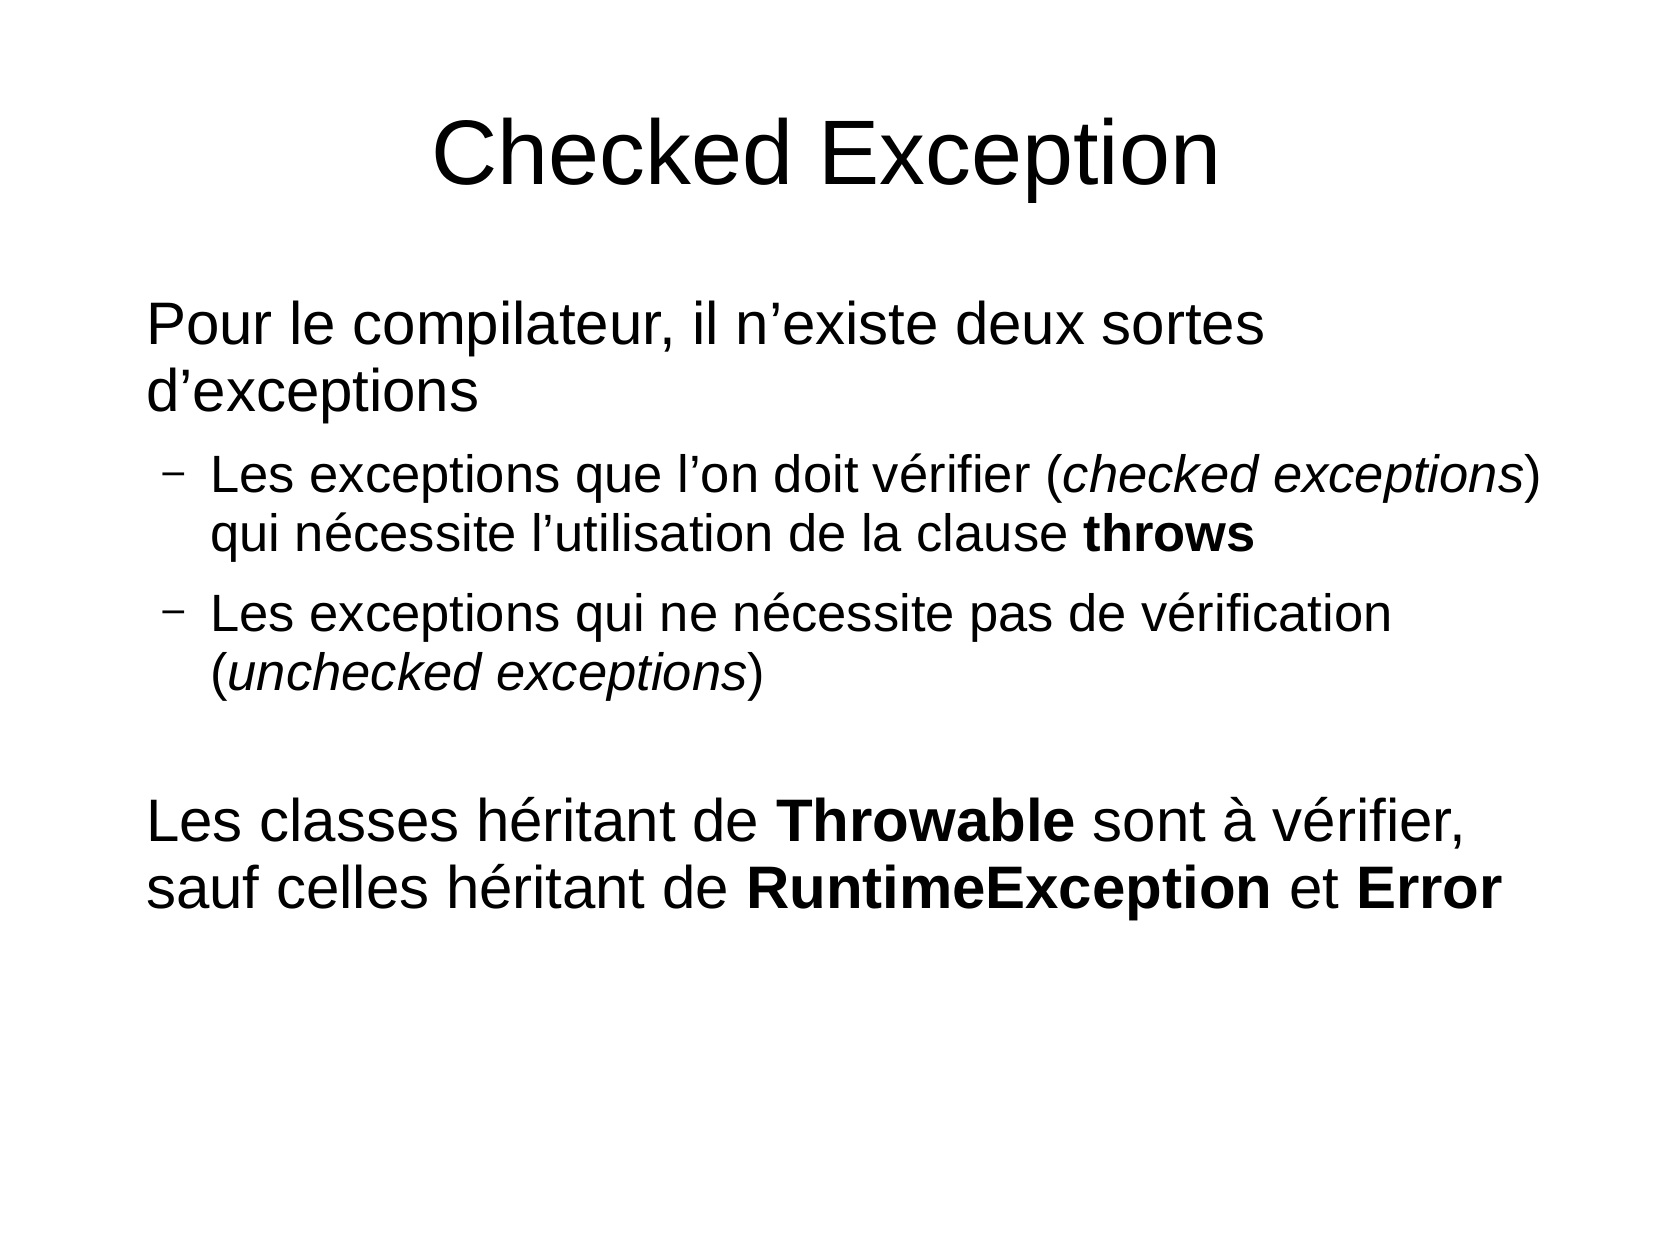

# Checked Exception
Pour le compilateur, il n’existe deux sortes d’exceptions
Les exceptions que l’on doit vérifier (checked exceptions) qui nécessite l’utilisation de la clause throws
Les exceptions qui ne nécessite pas de vérification (unchecked exceptions)
Les classes héritant de Throwable sont à vérifier,
sauf celles héritant de RuntimeException et Error